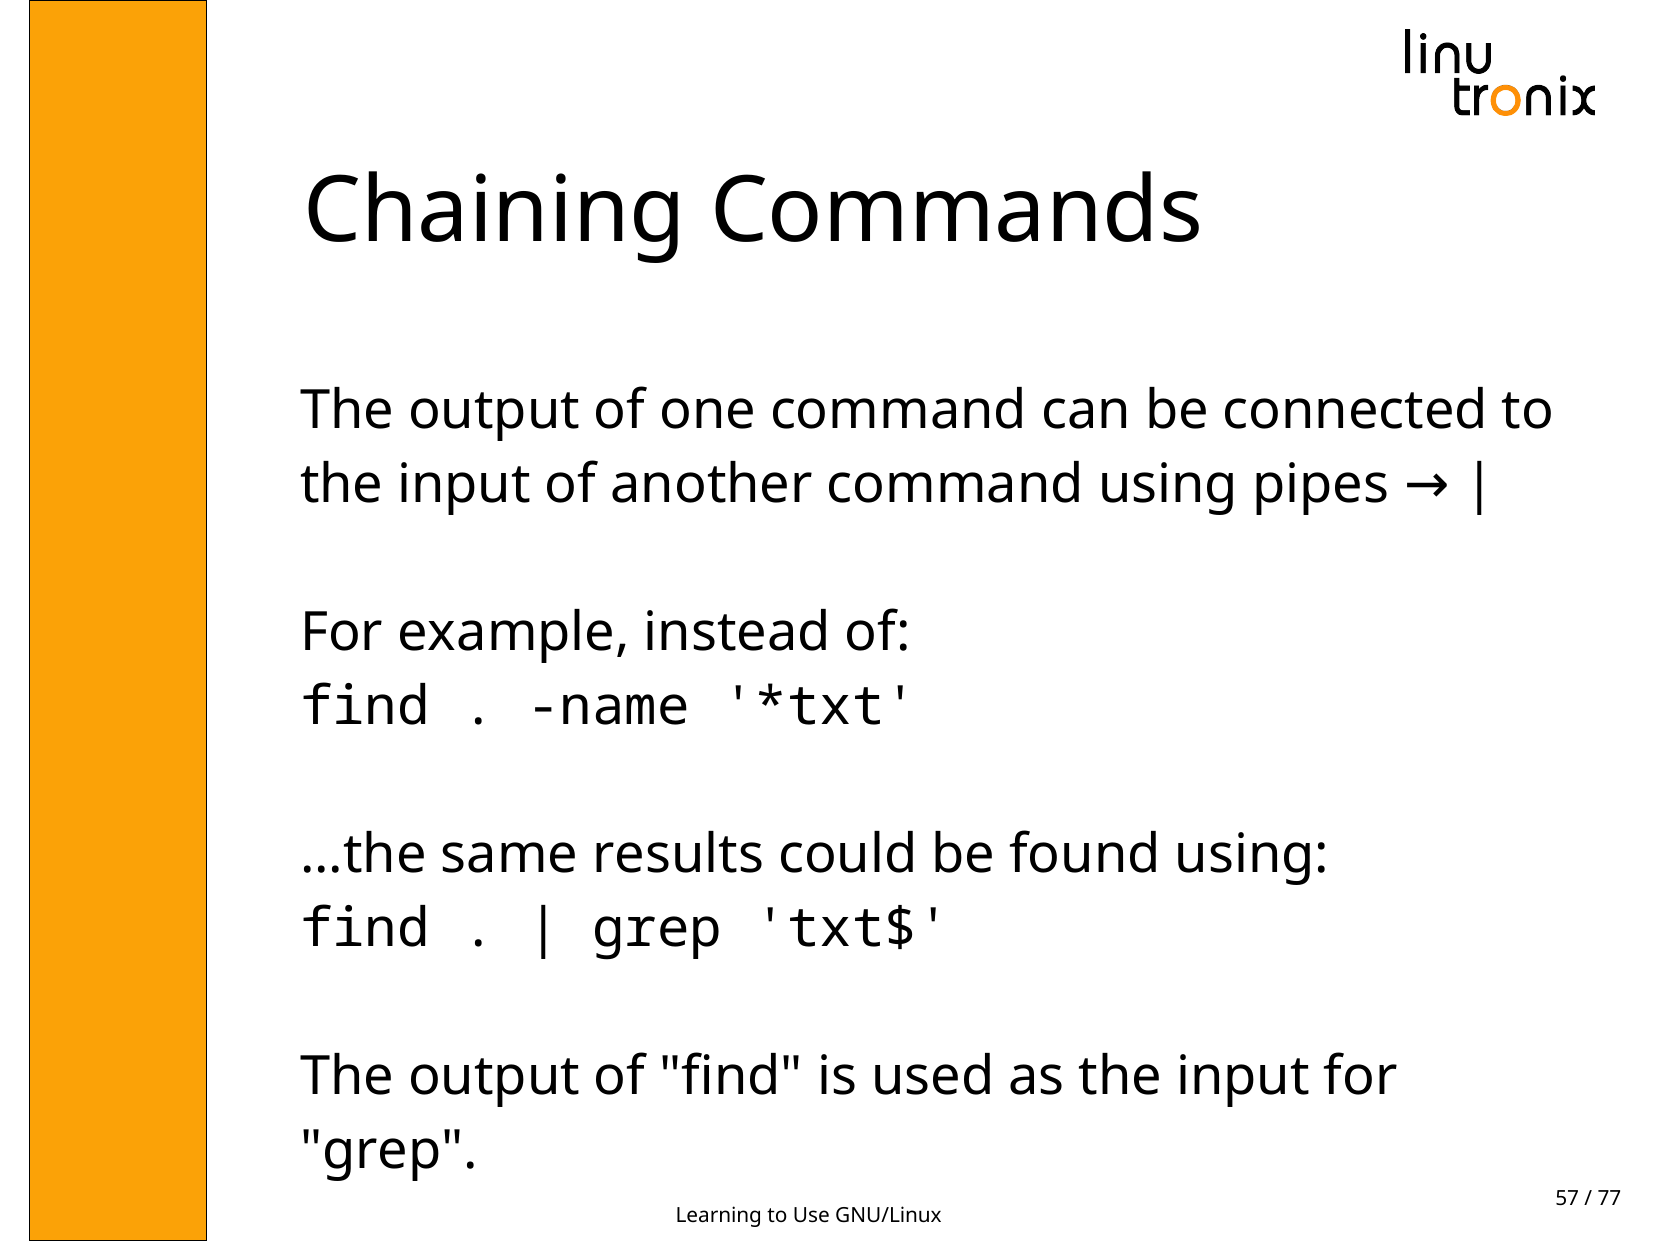

Chaining Commands
The output of one command can be connected to
the input of another command using pipes → |
For example, instead of:
find . -name '*txt'
...the same results could be found using:
find . | grep 'txt$'
The output of "find" is used as the input for
"grep".
57
Firmenvorstellung Linutronix V3.3